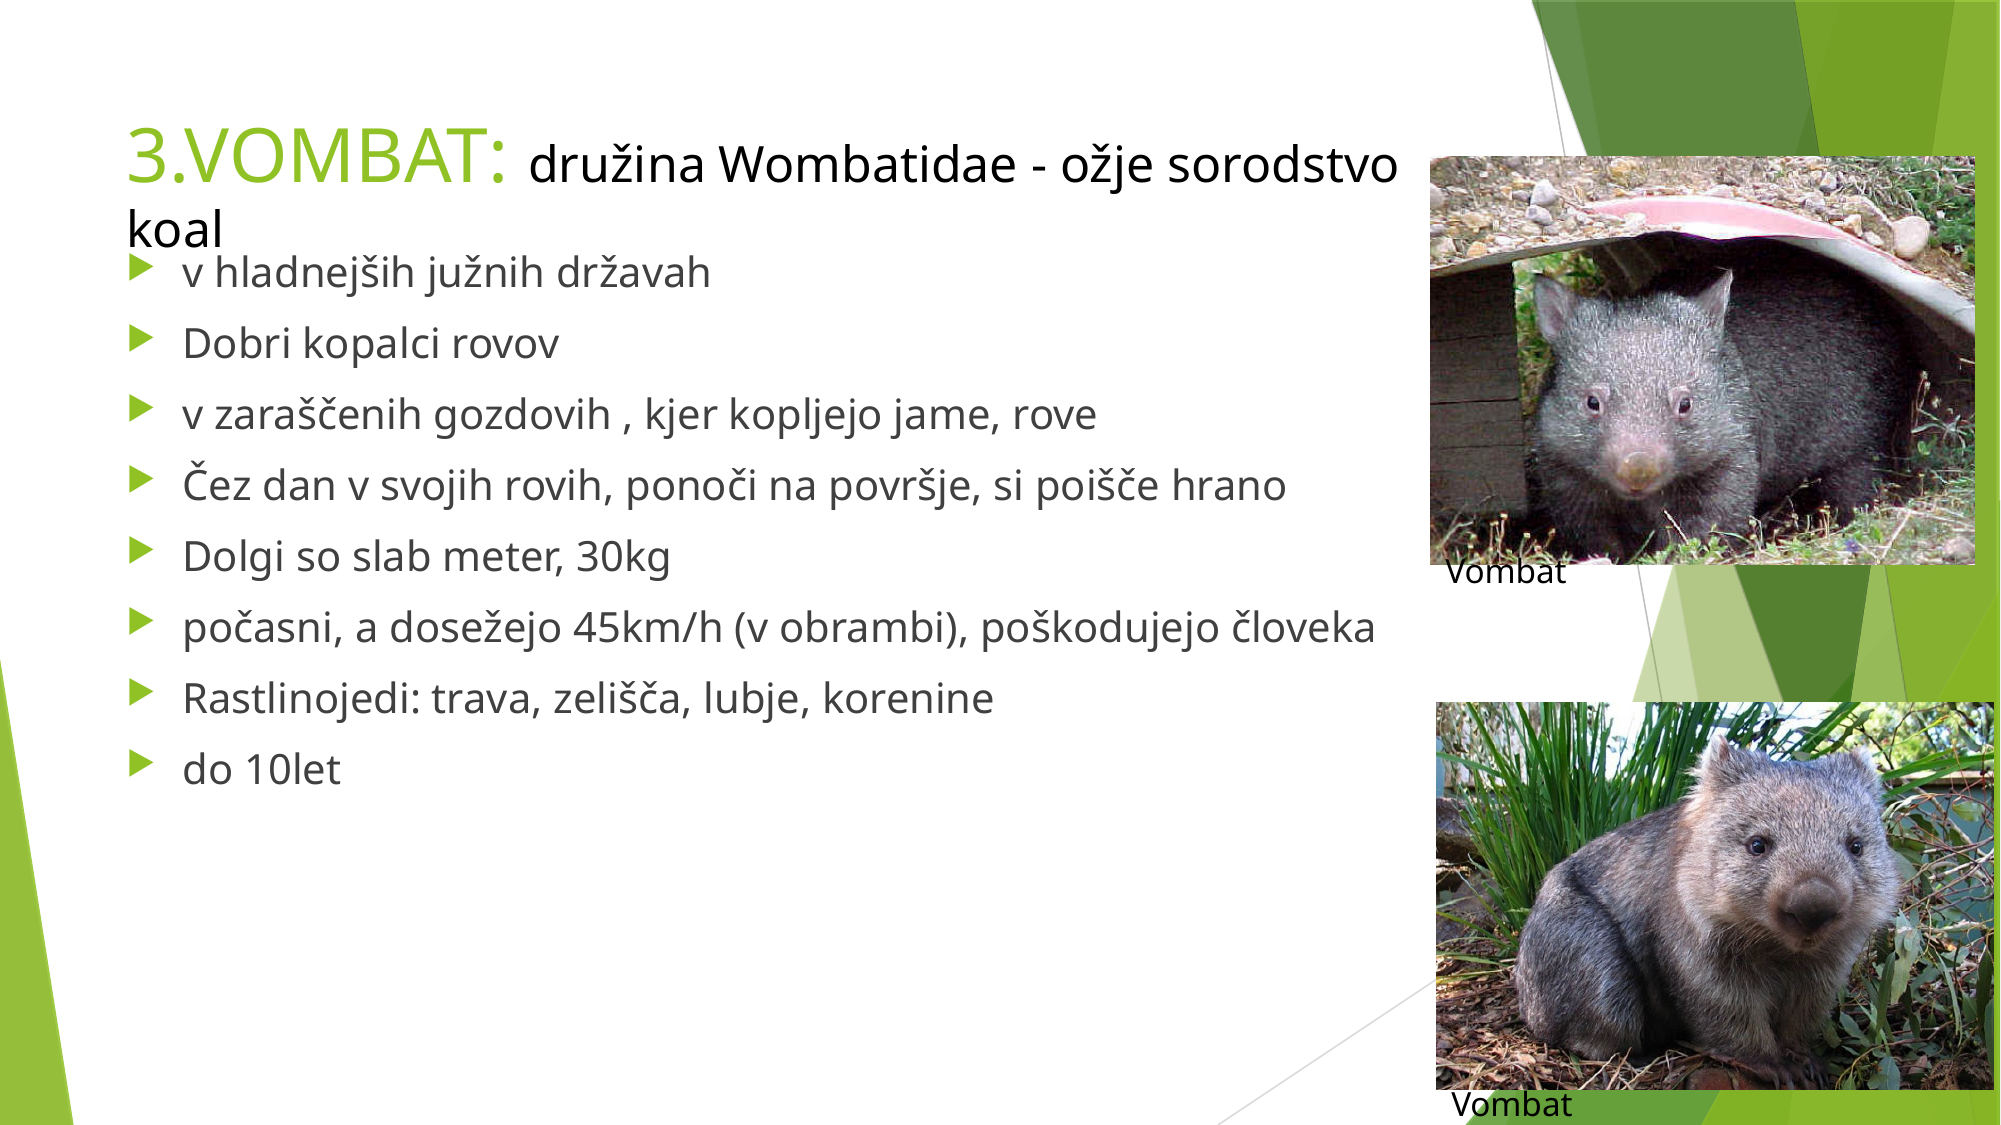

# 3.VOMBAT: družina Wombatidae - ožje sorodstvo koal
v hladnejših južnih državah
Dobri kopalci rovov
v zaraščenih gozdovih , kjer kopljejo jame, rove
Čez dan v svojih rovih, ponoči na površje, si poišče hrano
Dolgi so slab meter, 30kg
počasni, a dosežejo 45km/h (v obrambi), poškodujejo človeka
Rastlinojedi: trava, zelišča, lubje, korenine
do 10let
Vombat
Vombat